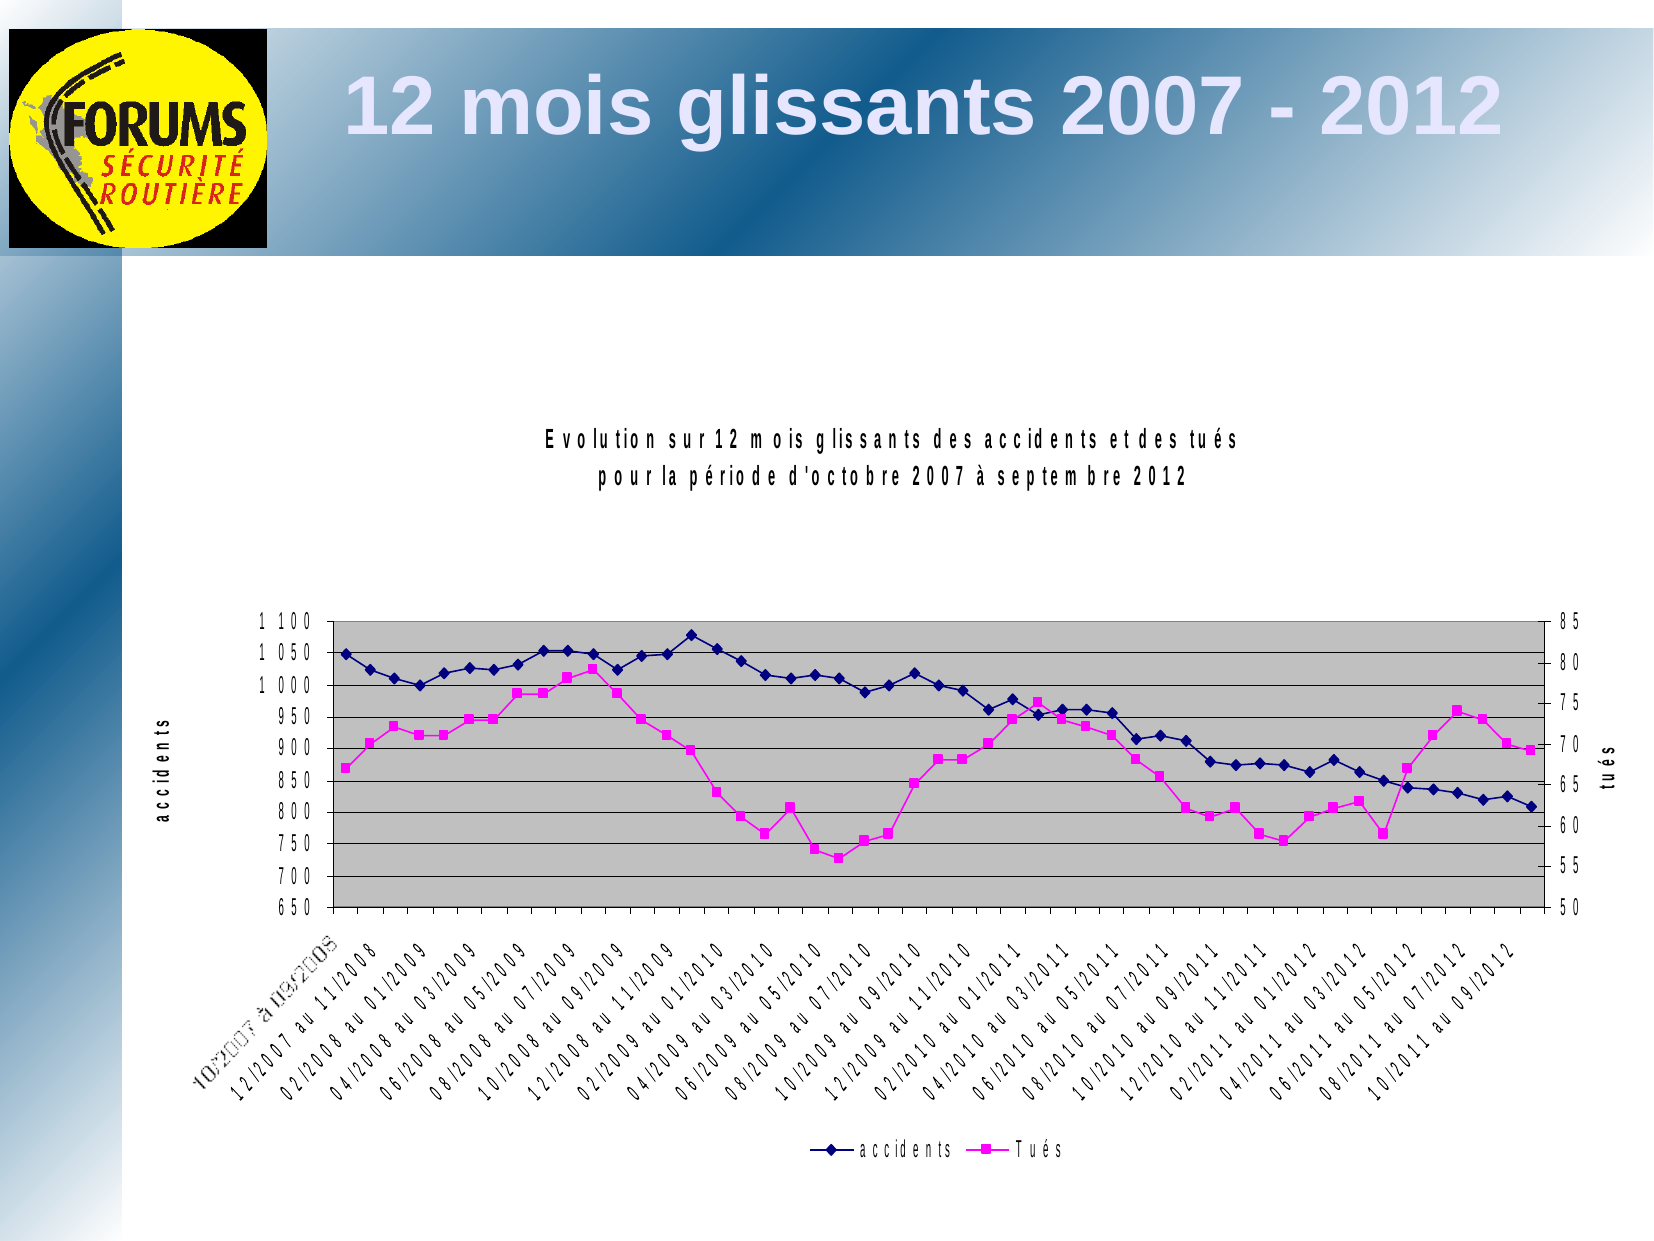

# 12 mois glissants 2007 - 2012
accidents
tués